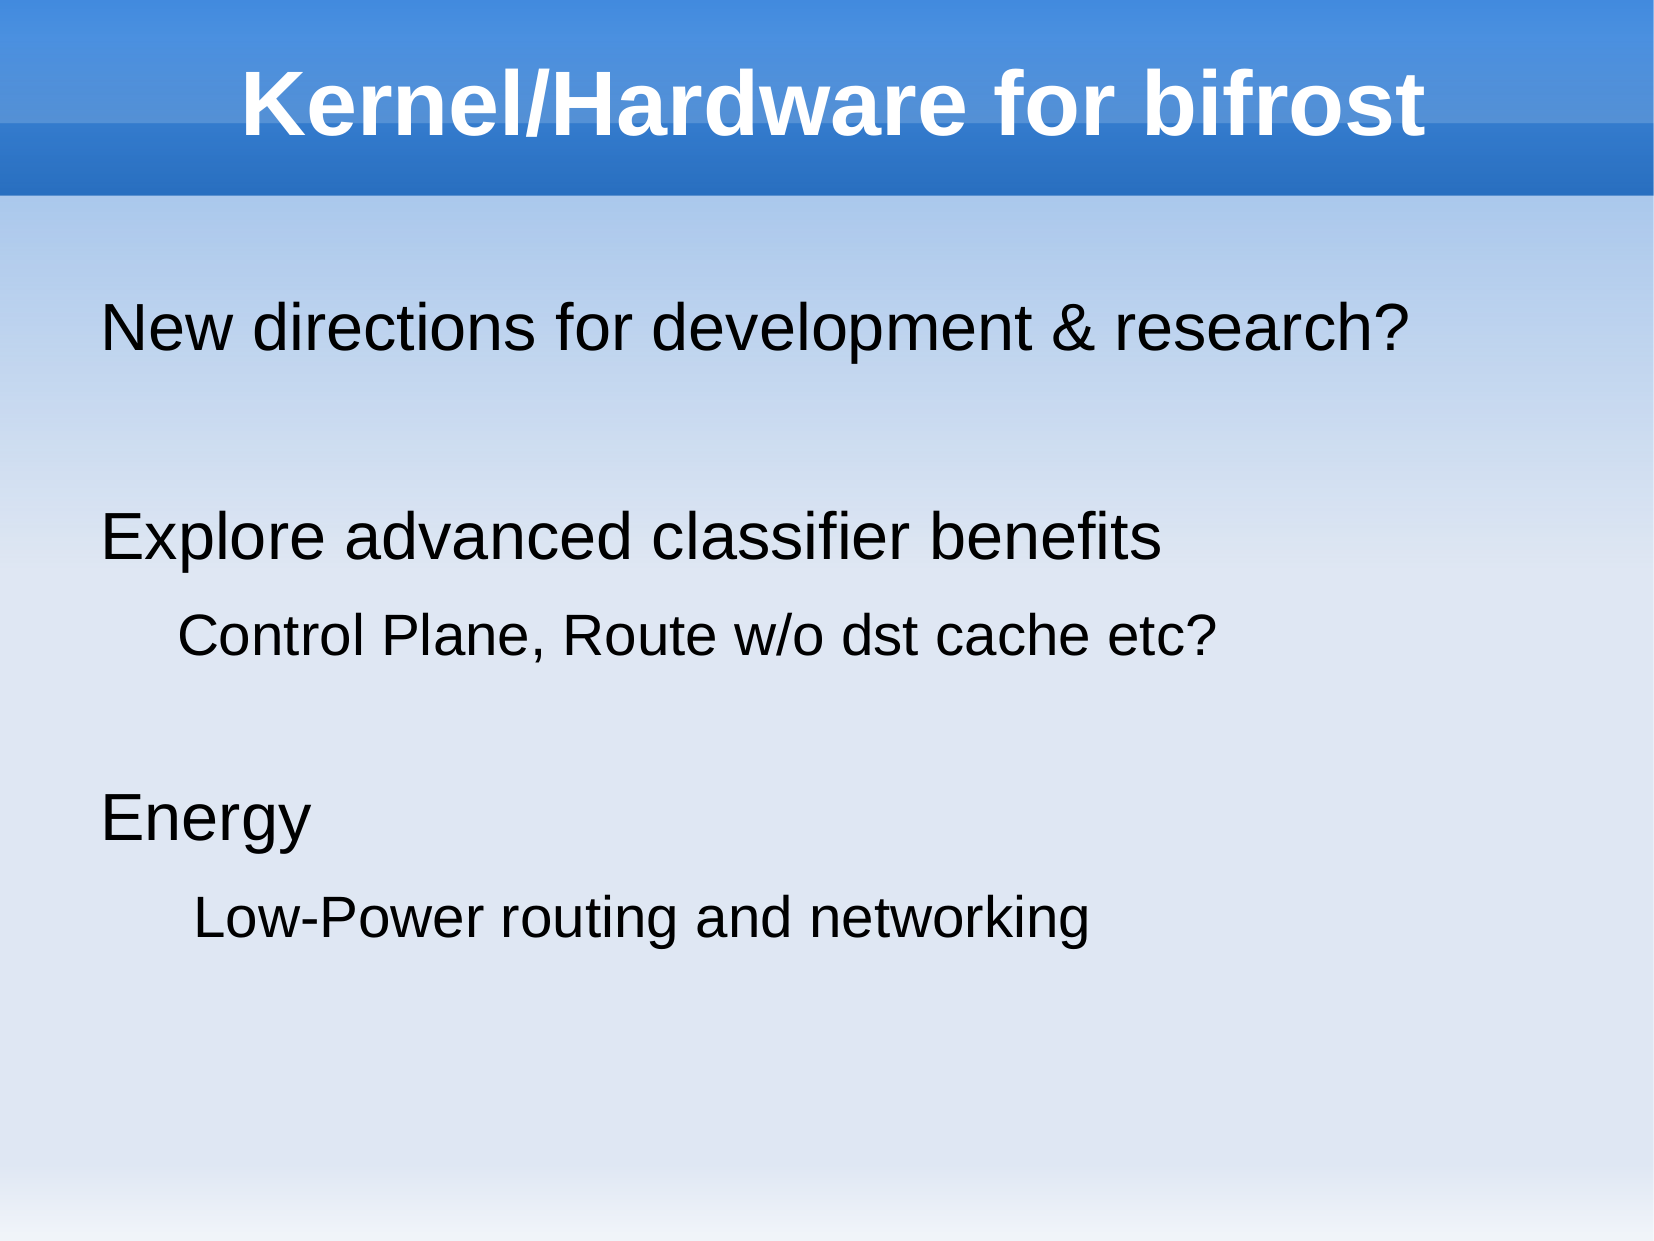

# Kernel/Hardware for bifrost
New directions for development & research?
Explore advanced classifier benefits
Control Plane, Route w/o dst cache etc?
Energy
 Low-Power routing and networking